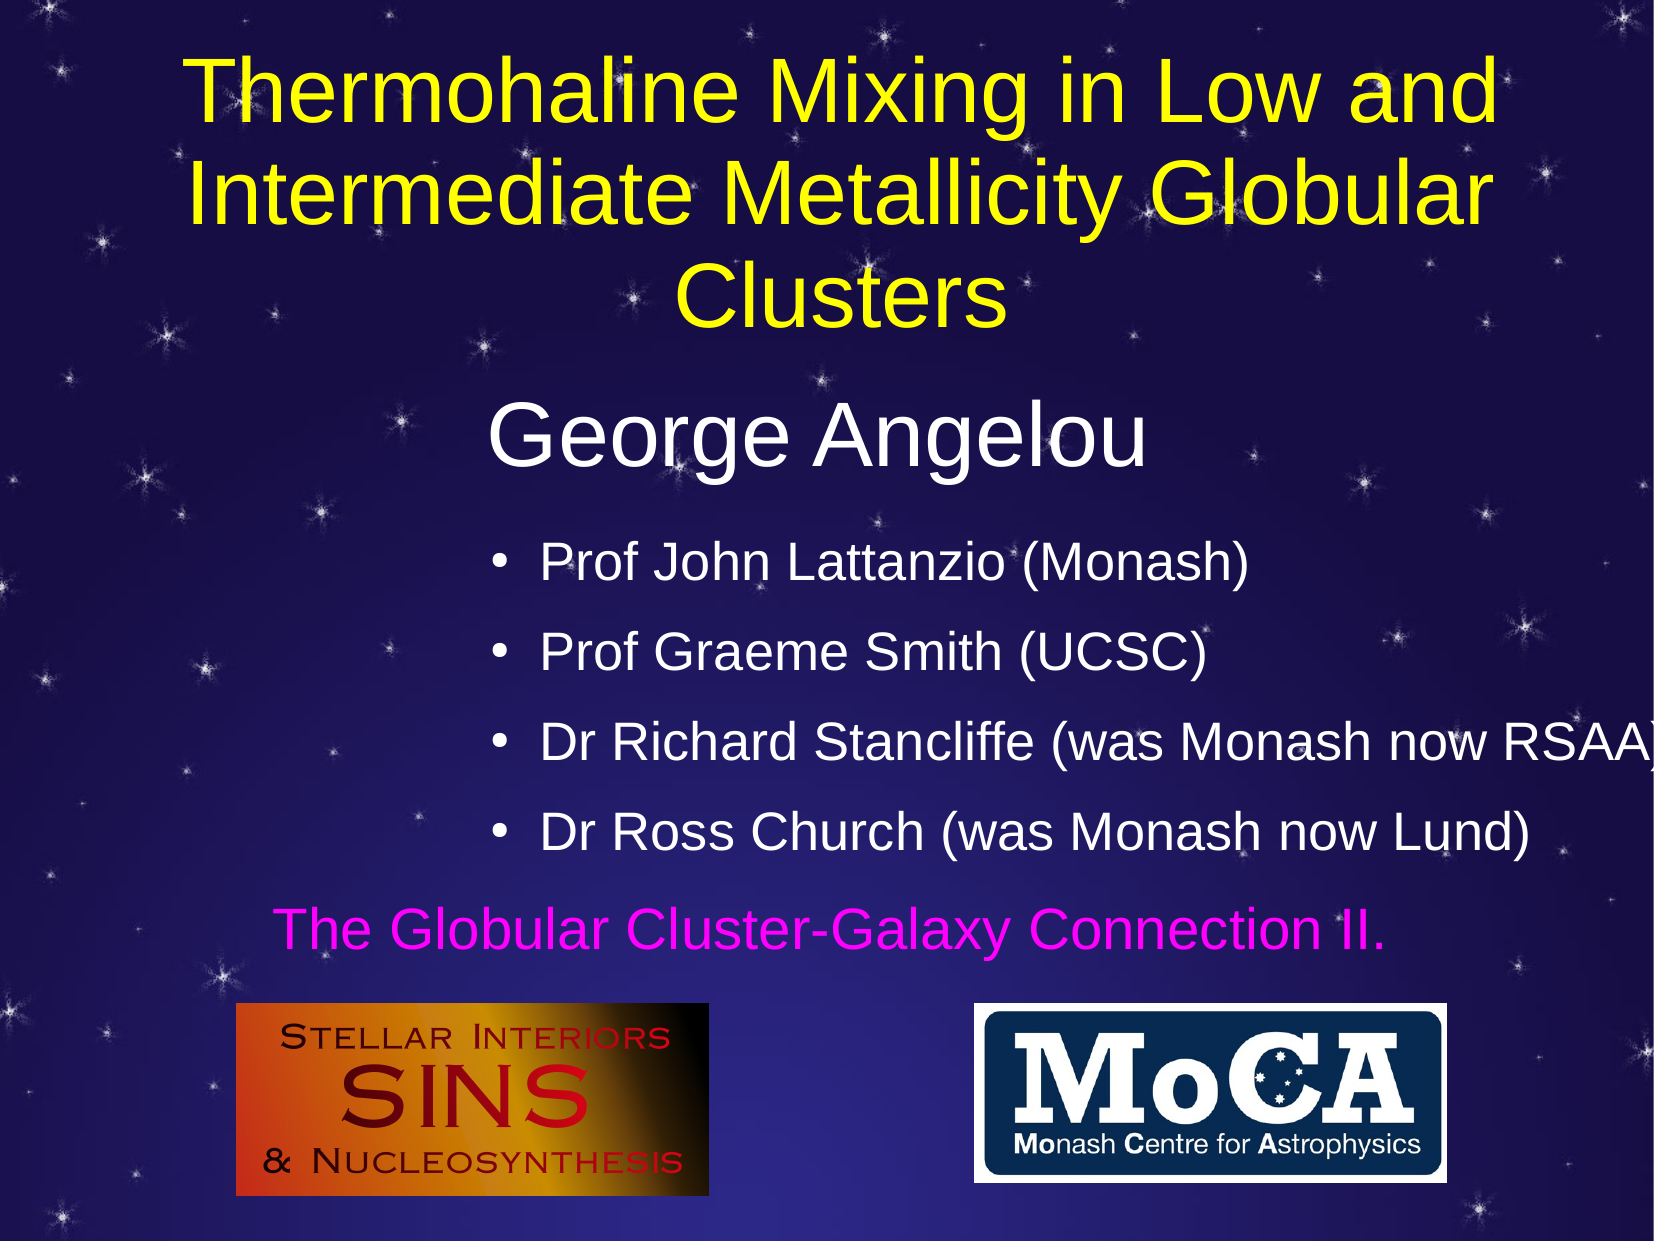

Thermohaline Mixing in Low and Intermediate Metallicity Globular Clusters
George Angelou
# Prof John Lattanzio (Monash)
 Prof Graeme Smith (UCSC)
 Dr Richard Stancliffe (was Monash now RSAA)
 Dr Ross Church (was Monash now Lund)
The Globular Cluster-Galaxy Connection II.